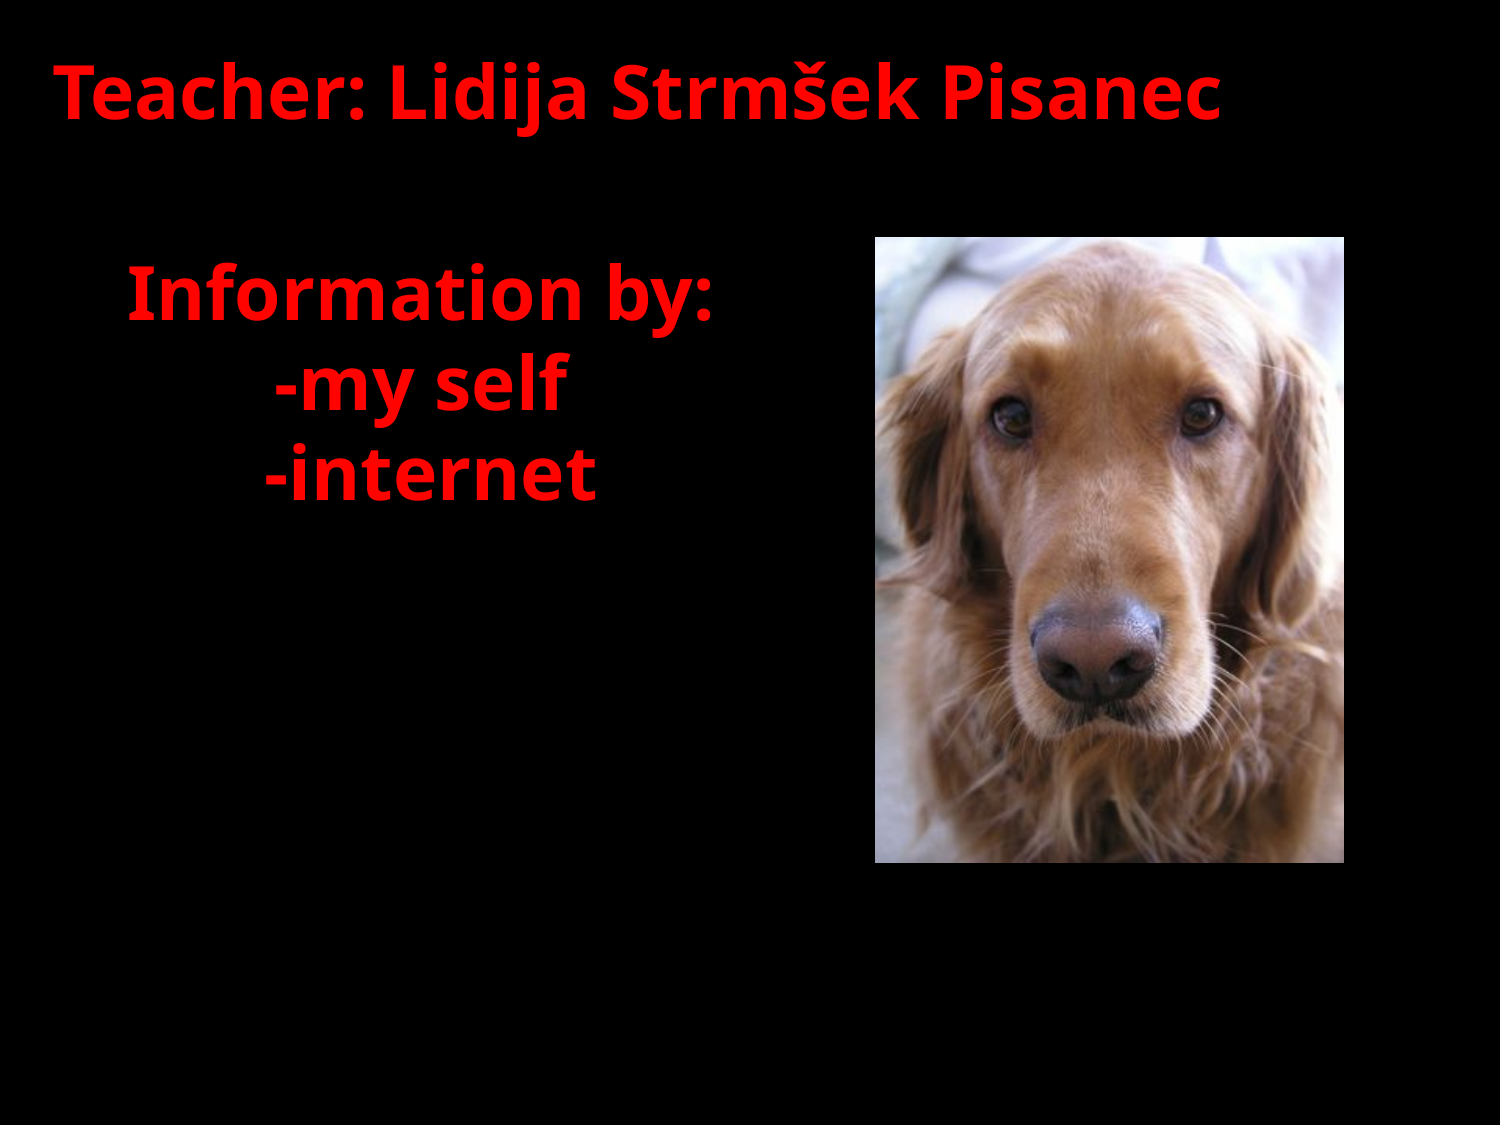

Teacher: Lidija Strmšek Pisanec
Information by:
-my self
-internet